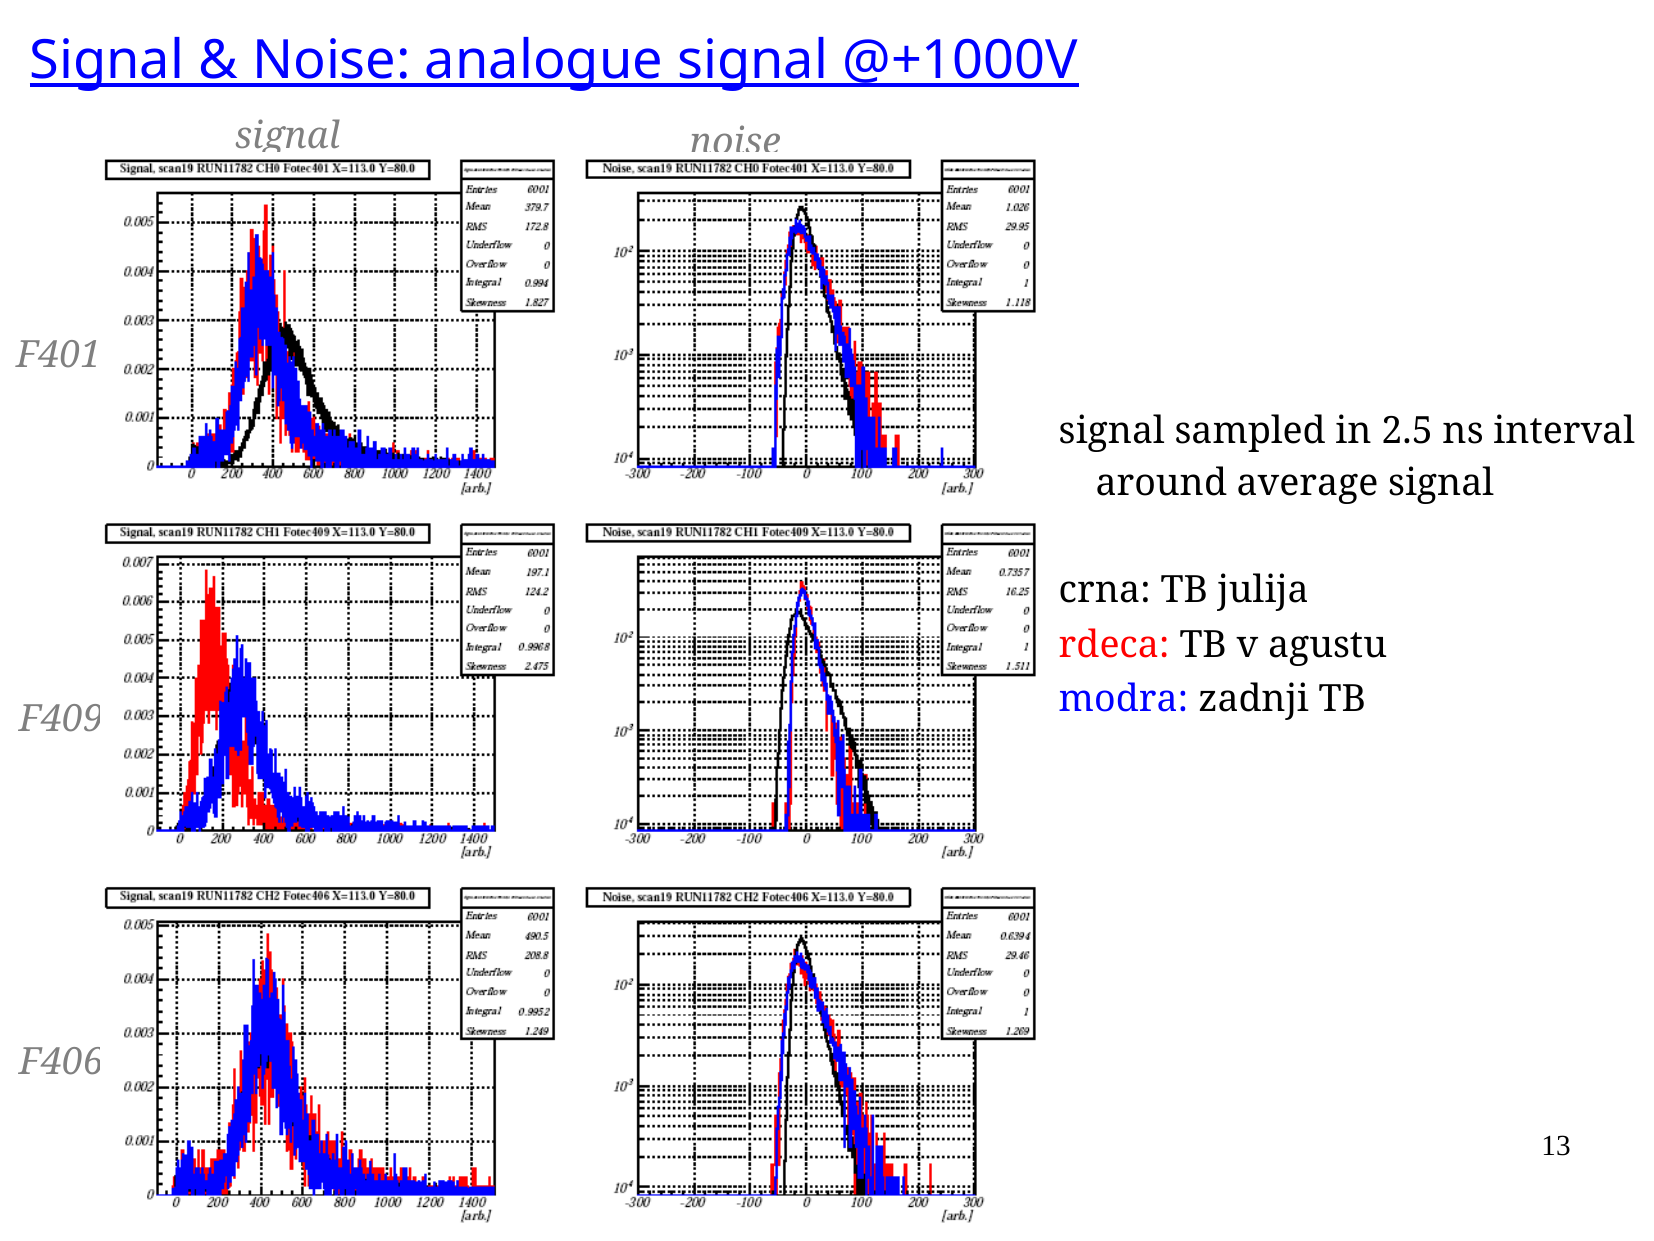

# Signal & Noise: analogue signal @+1000V
signal
noise
F401
signal sampled in 2.5 ns interval around average signal
crna: TB julija
rdeca: TB v agustu
modra: zadnji TB
F409
F406
13